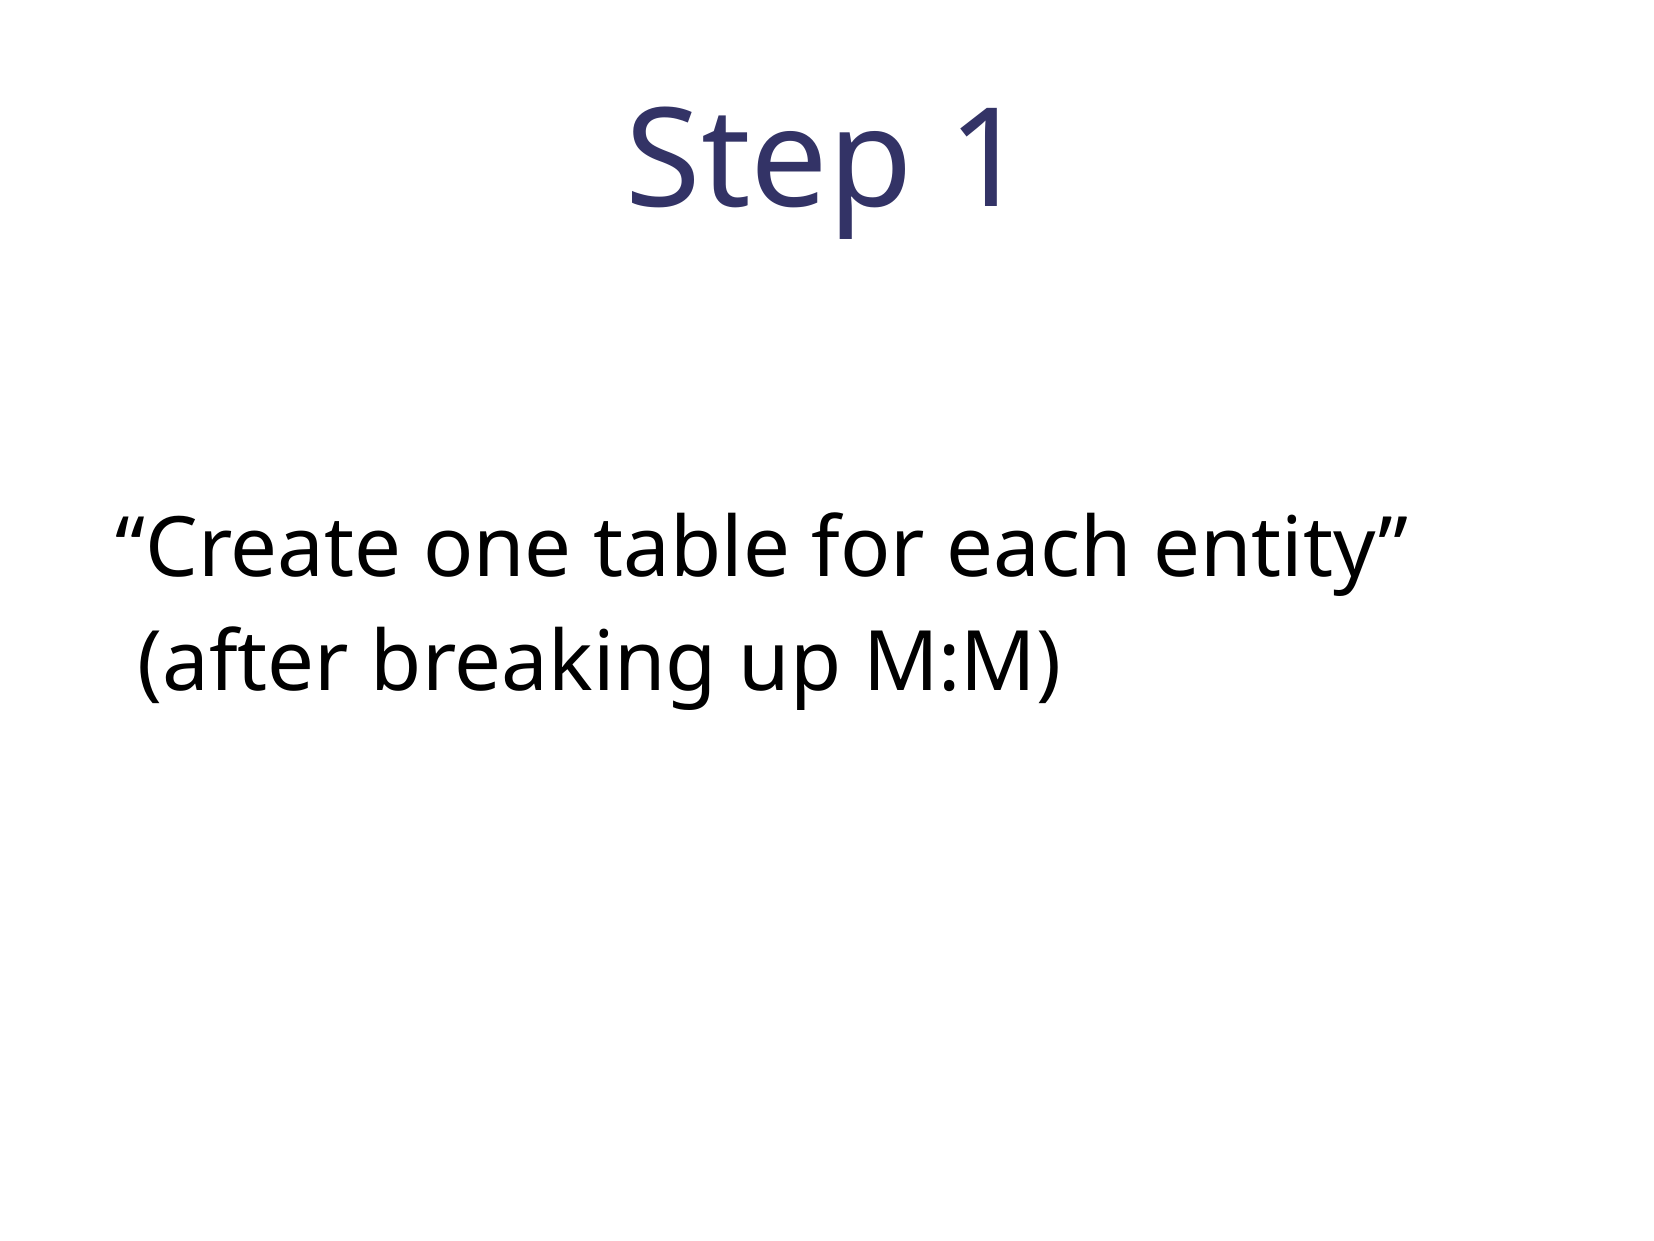

# Step 1
“Create one table for each entity”
 (after breaking up M:M)